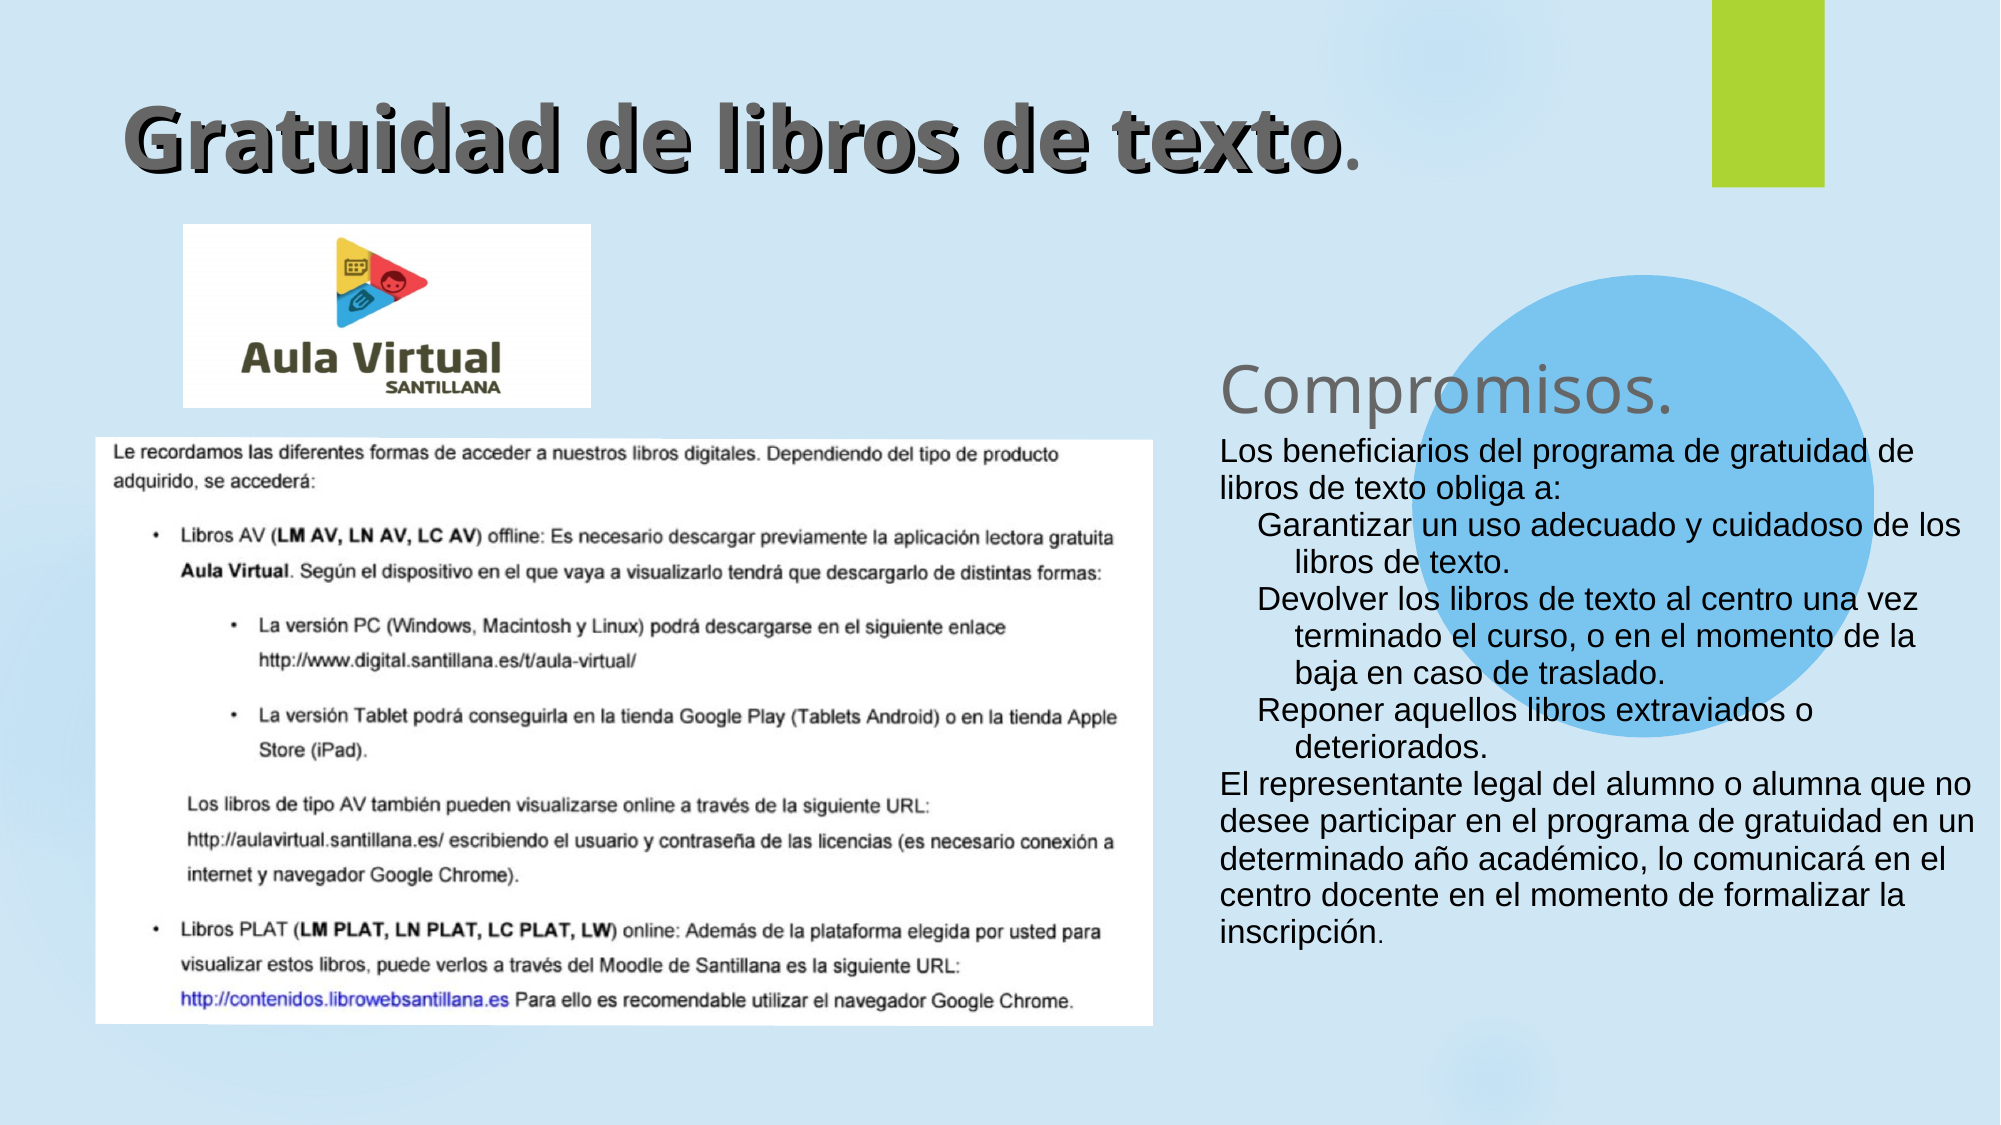

# Gratuidad de libros de texto.
Compromisos.
Los beneficiarios del programa de gratuidad de libros de texto obliga a:
Garantizar un uso adecuado y cuidadoso de los libros de texto.
Devolver los libros de texto al centro una vez terminado el curso, o en el momento de la baja en caso de traslado.
Reponer aquellos libros extraviados o deteriorados.
El representante legal del alumno o alumna que no desee participar en el programa de gratuidad en un determinado año académico, lo comunicará en el centro docente en el momento de formalizar la inscripción.